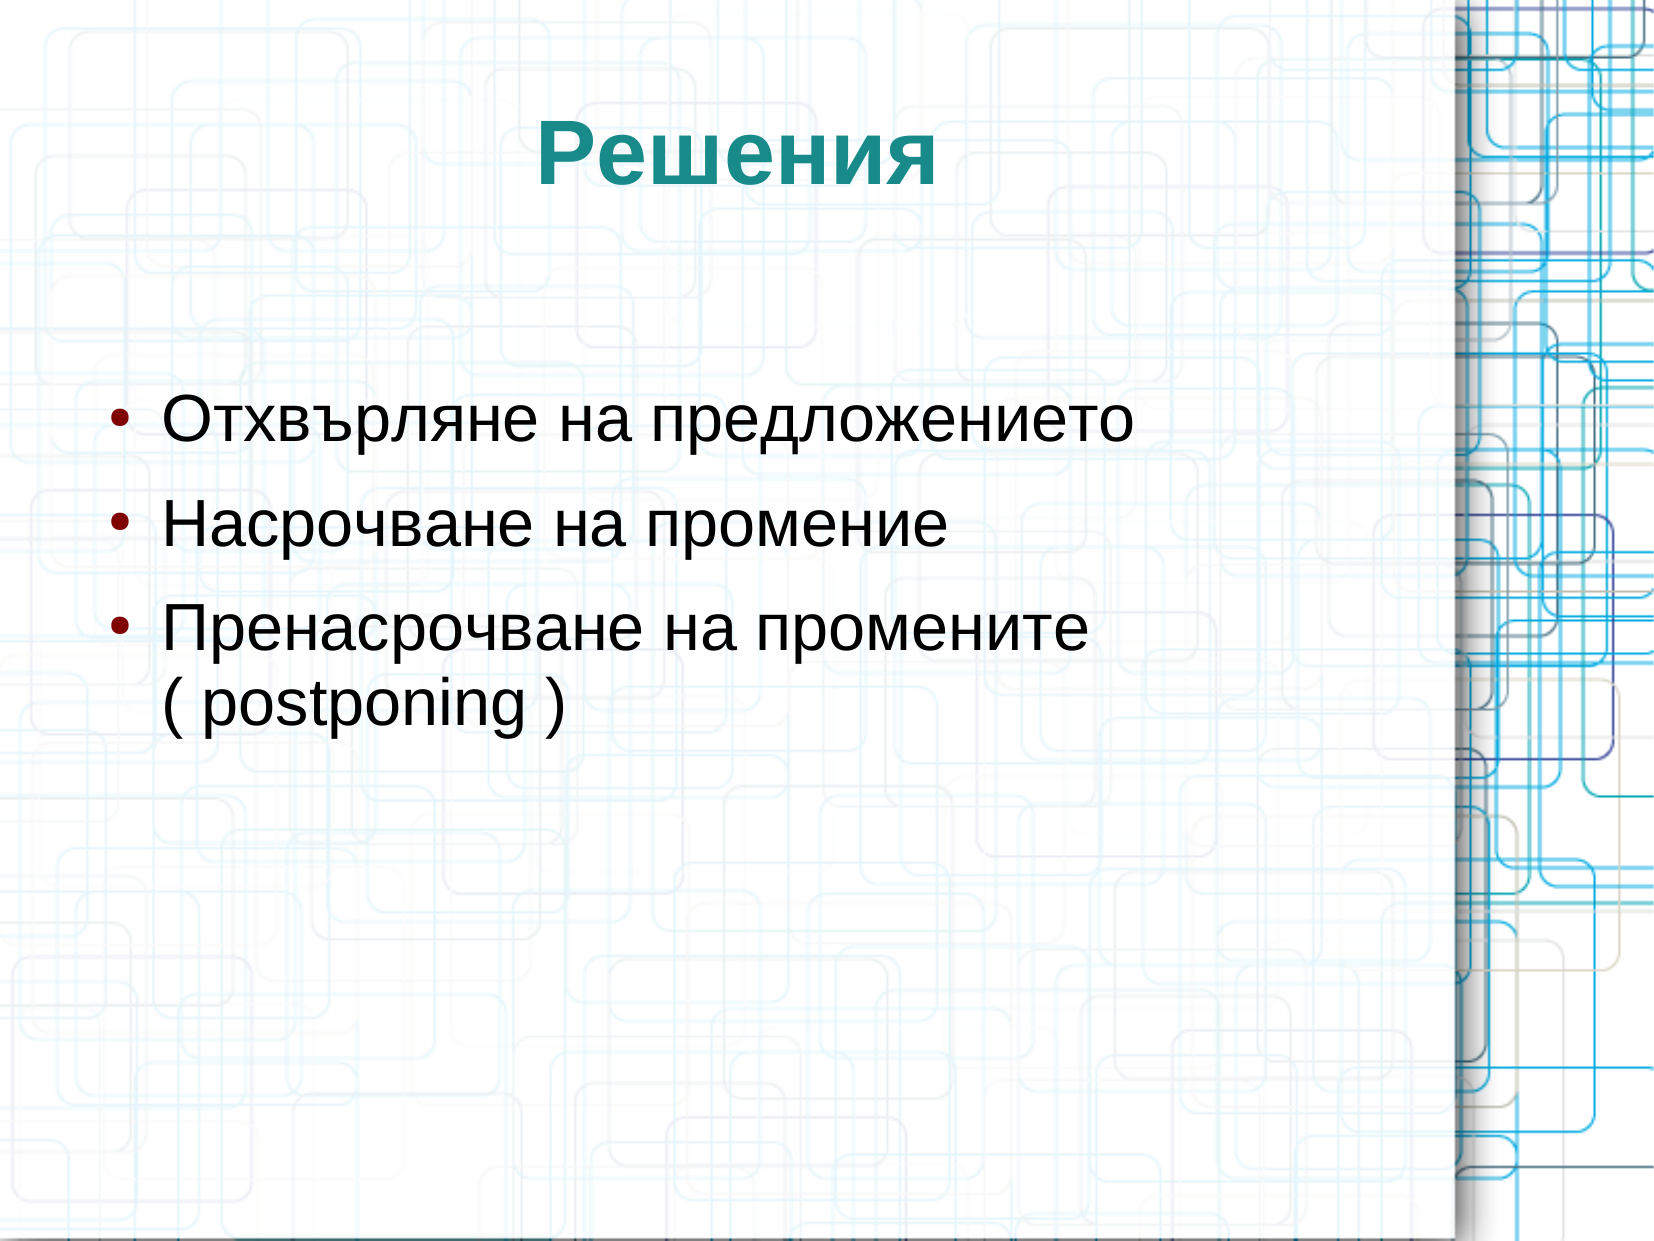

# Решения
Отхвърляне на предложението
Насрочване на промение
Пренасрочване на промените ( postponing )